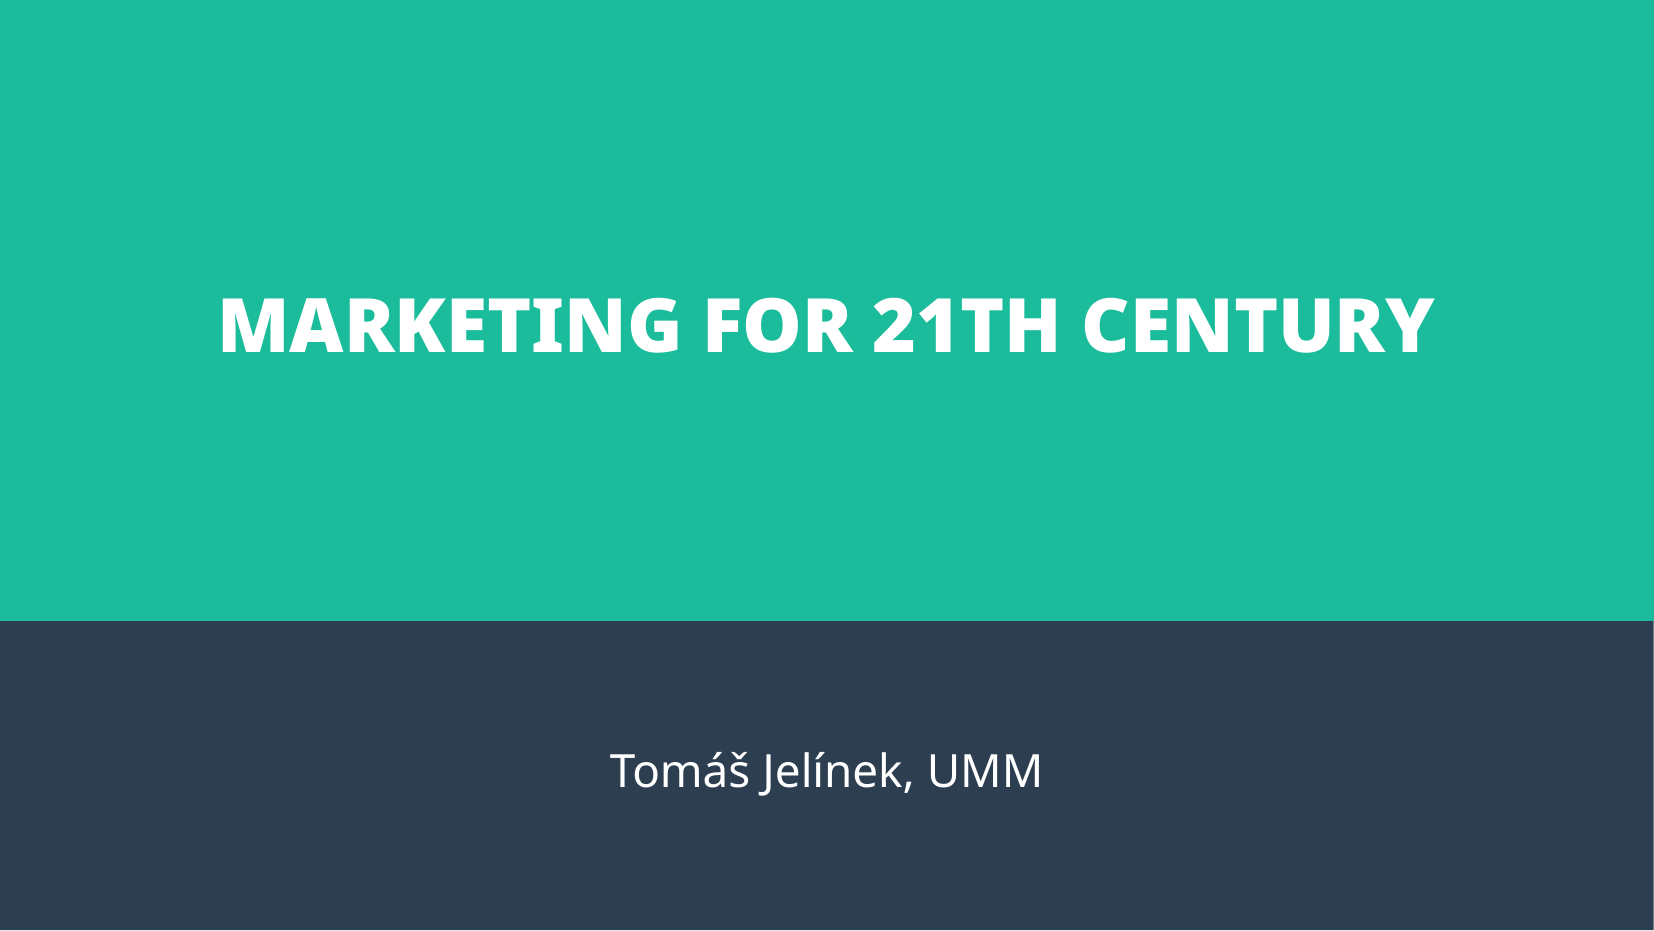

# MARKETING FOR 21TH CENTURY
Tomáš Jelínek, UMM